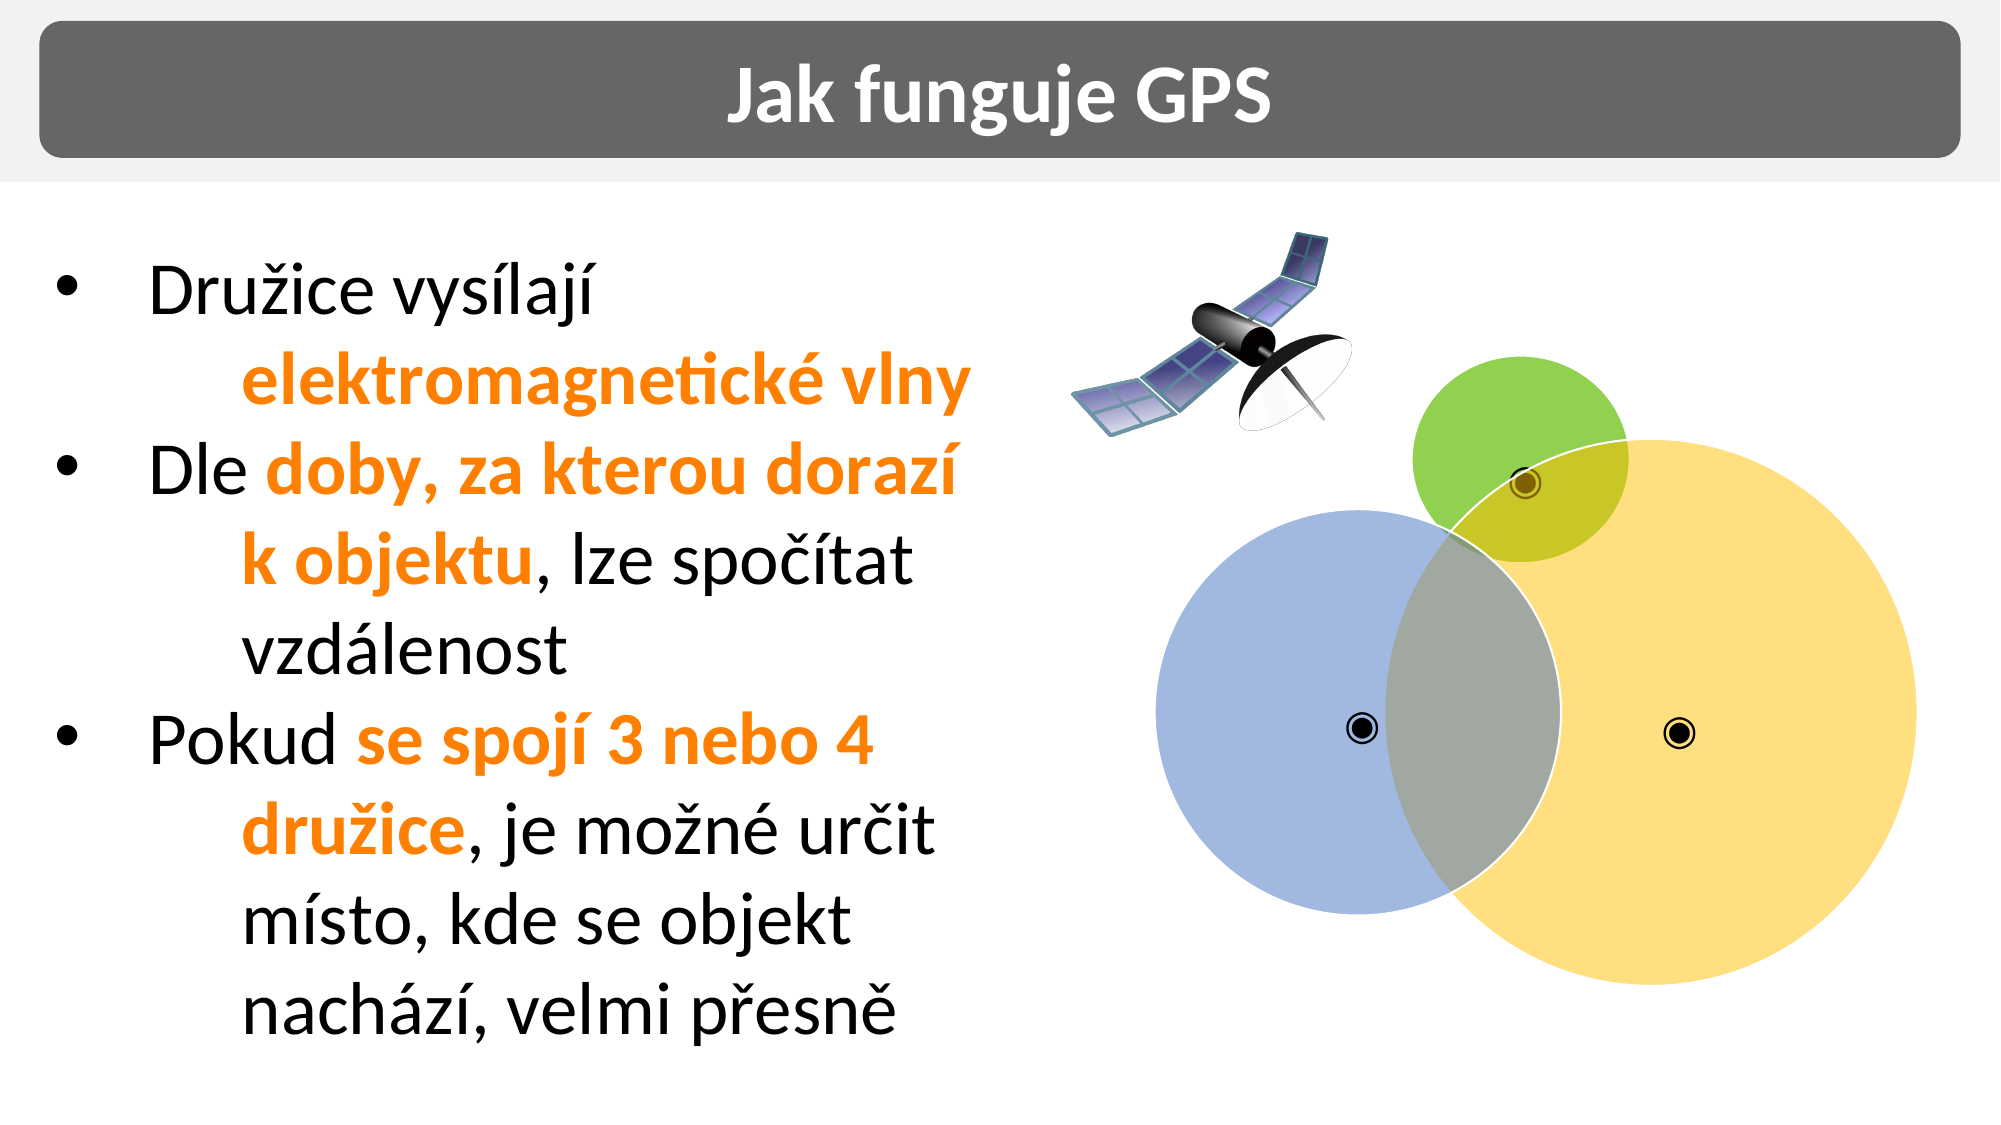

Jak funguje GPS
Družice vysílají elektromagnetické vlny
Dle doby, za kterou dorazí k objektu, lze spočítat vzdálenost
Pokud se spojí 3 nebo 4 družice, je možné určit místo, kde se objekt nachází, velmi přesně
 ◉
 ◉
 ◉